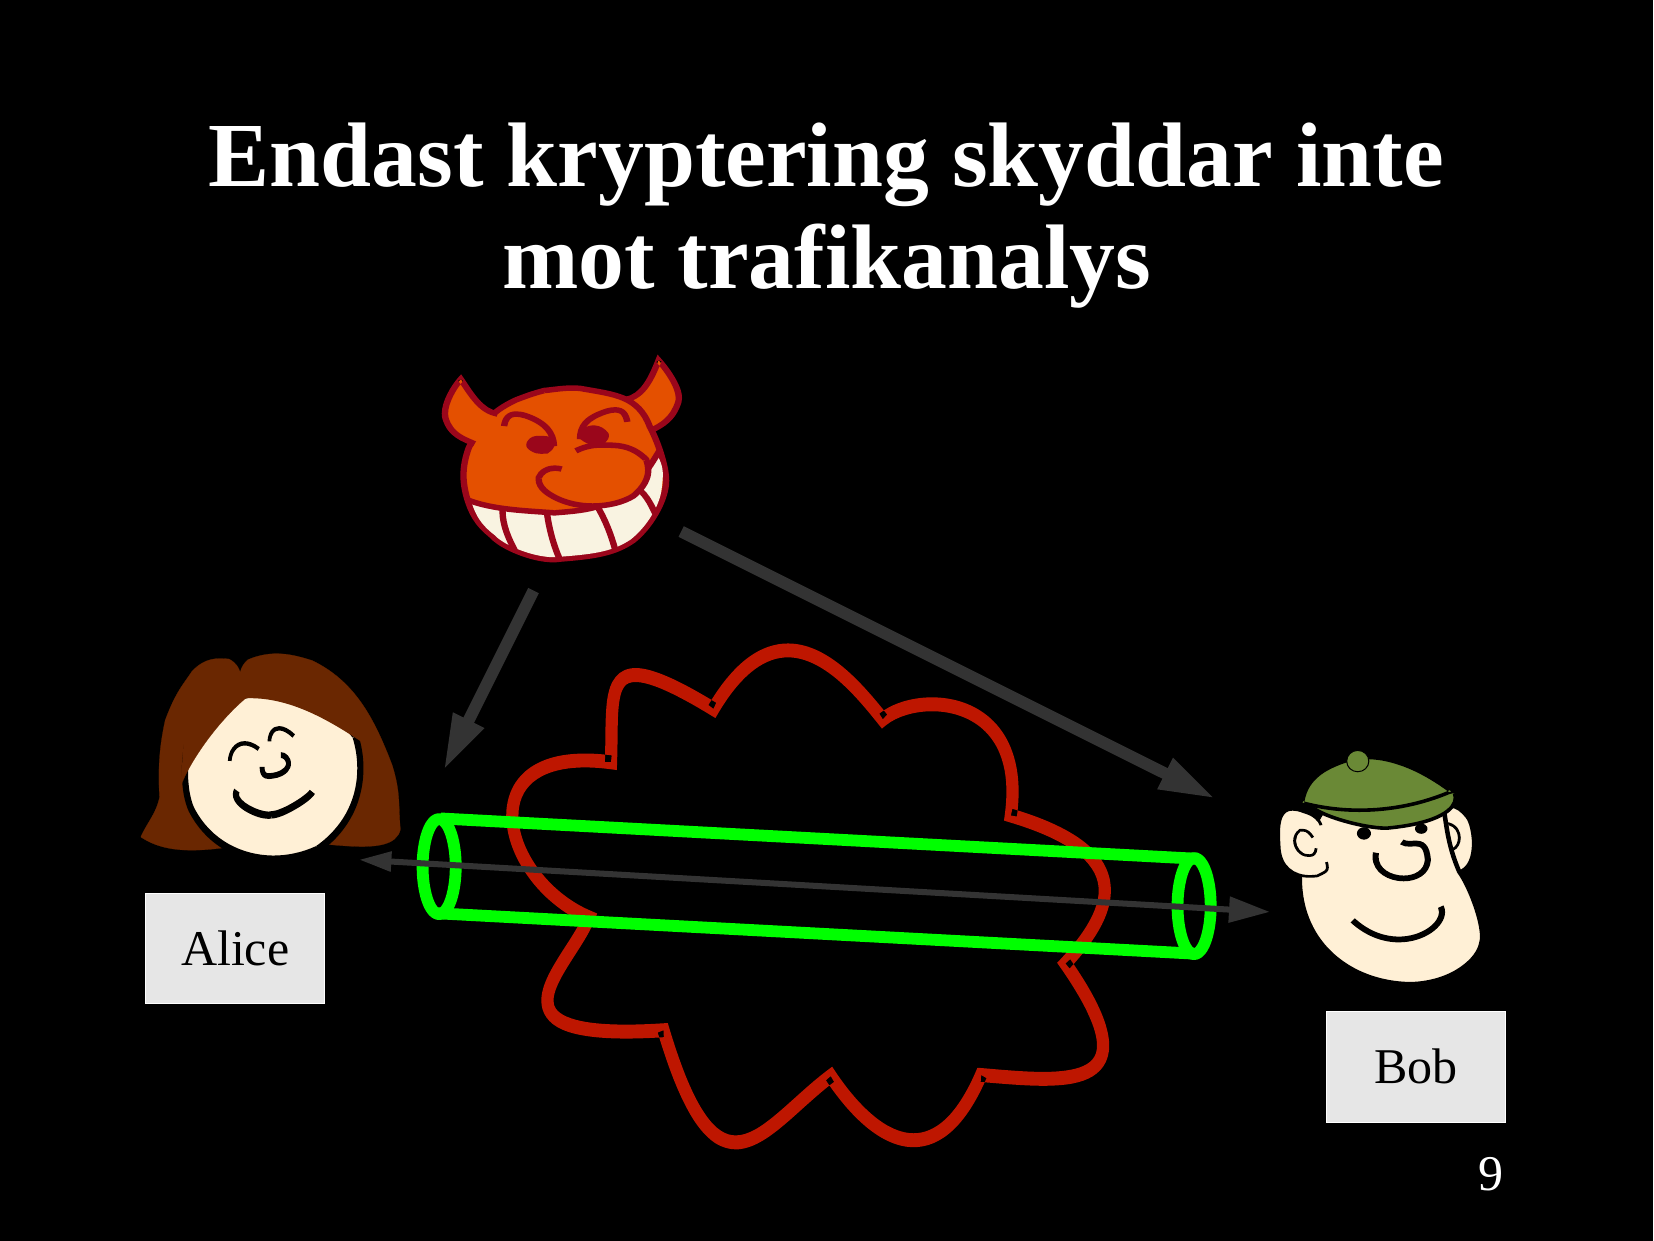

# Endast kryptering skyddar inte mot trafikanalys
Alice
Bob